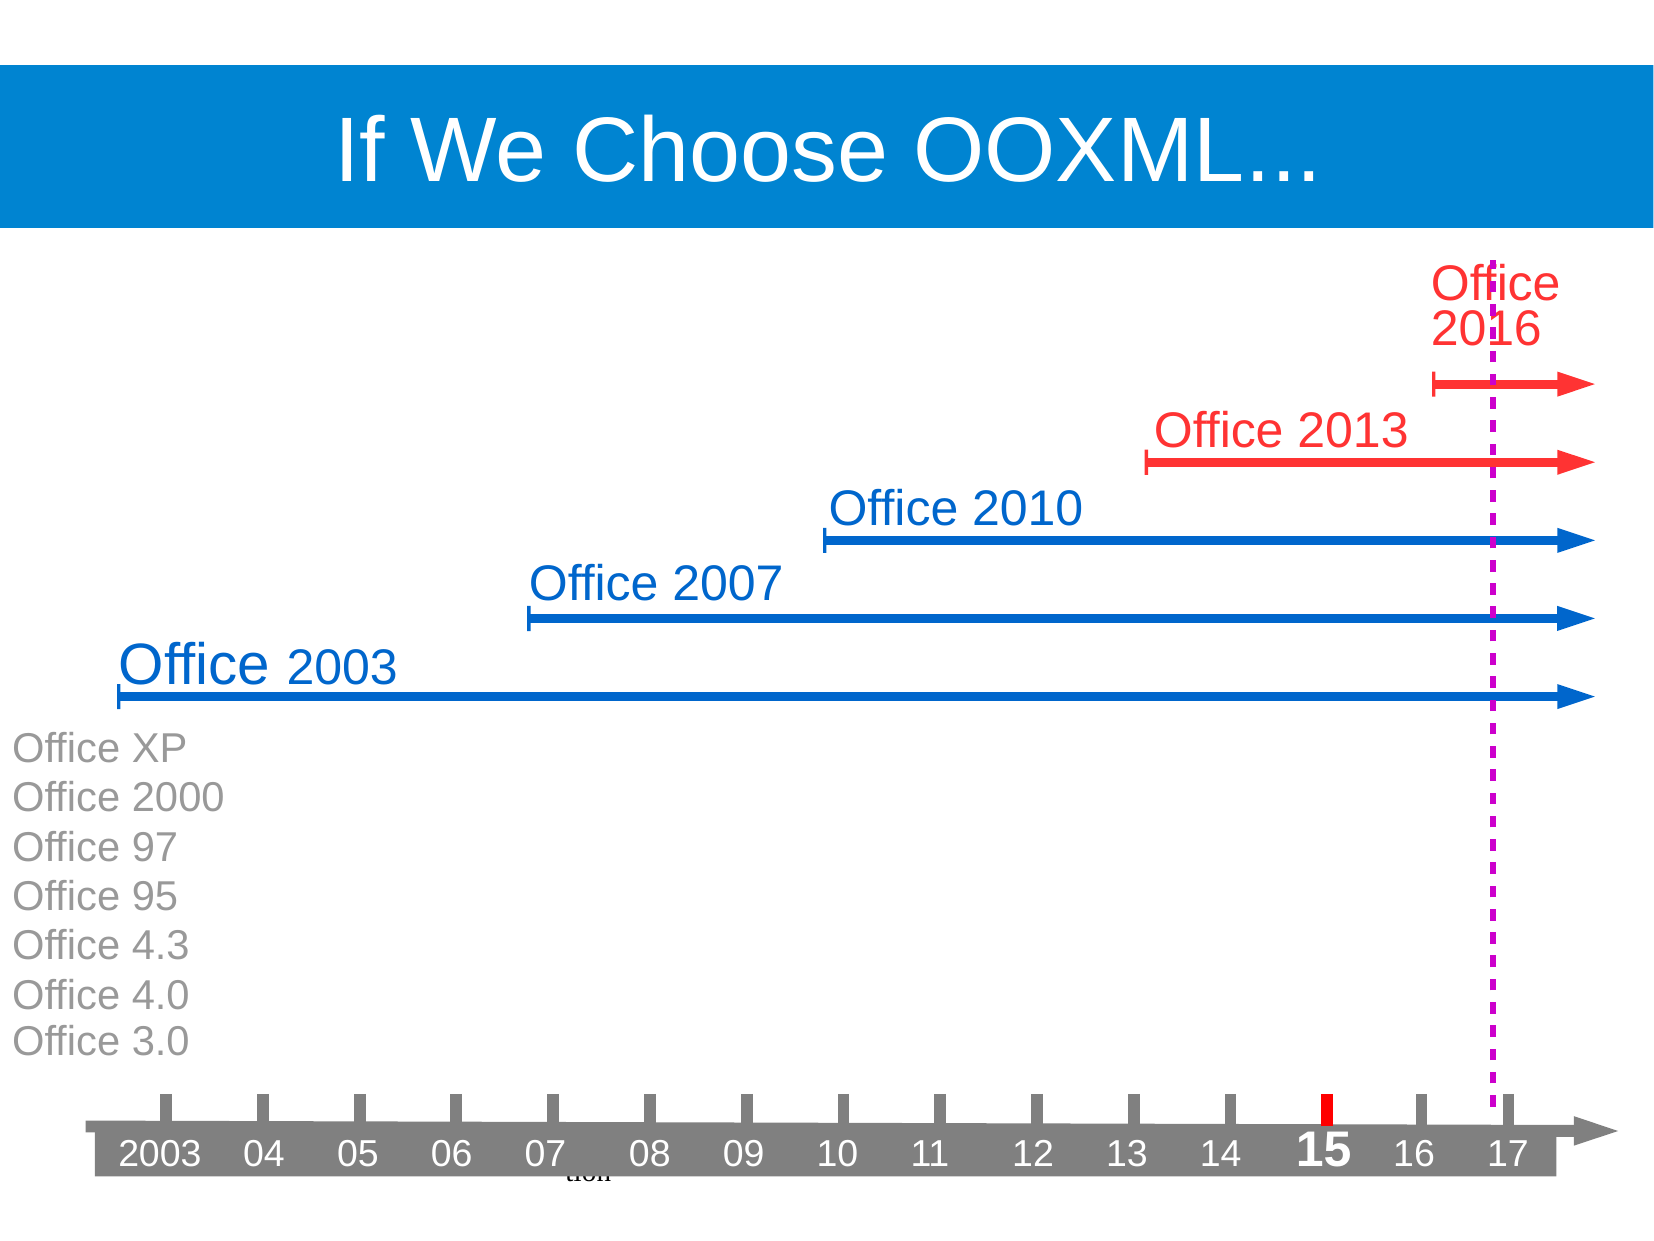

# If We Choose OOXML...
Office 2016
Office 2013
Office 2010
Office 2007
Office 2003
Office XP
Office 2000
Office 97
Office 95
Office 4.3
Office 4.0
Office 3.0
 2003 04 05 06 07 08 09 10 11 12 13 14 15 16 17
LibreOffice Brno 2016 Conference Presentation